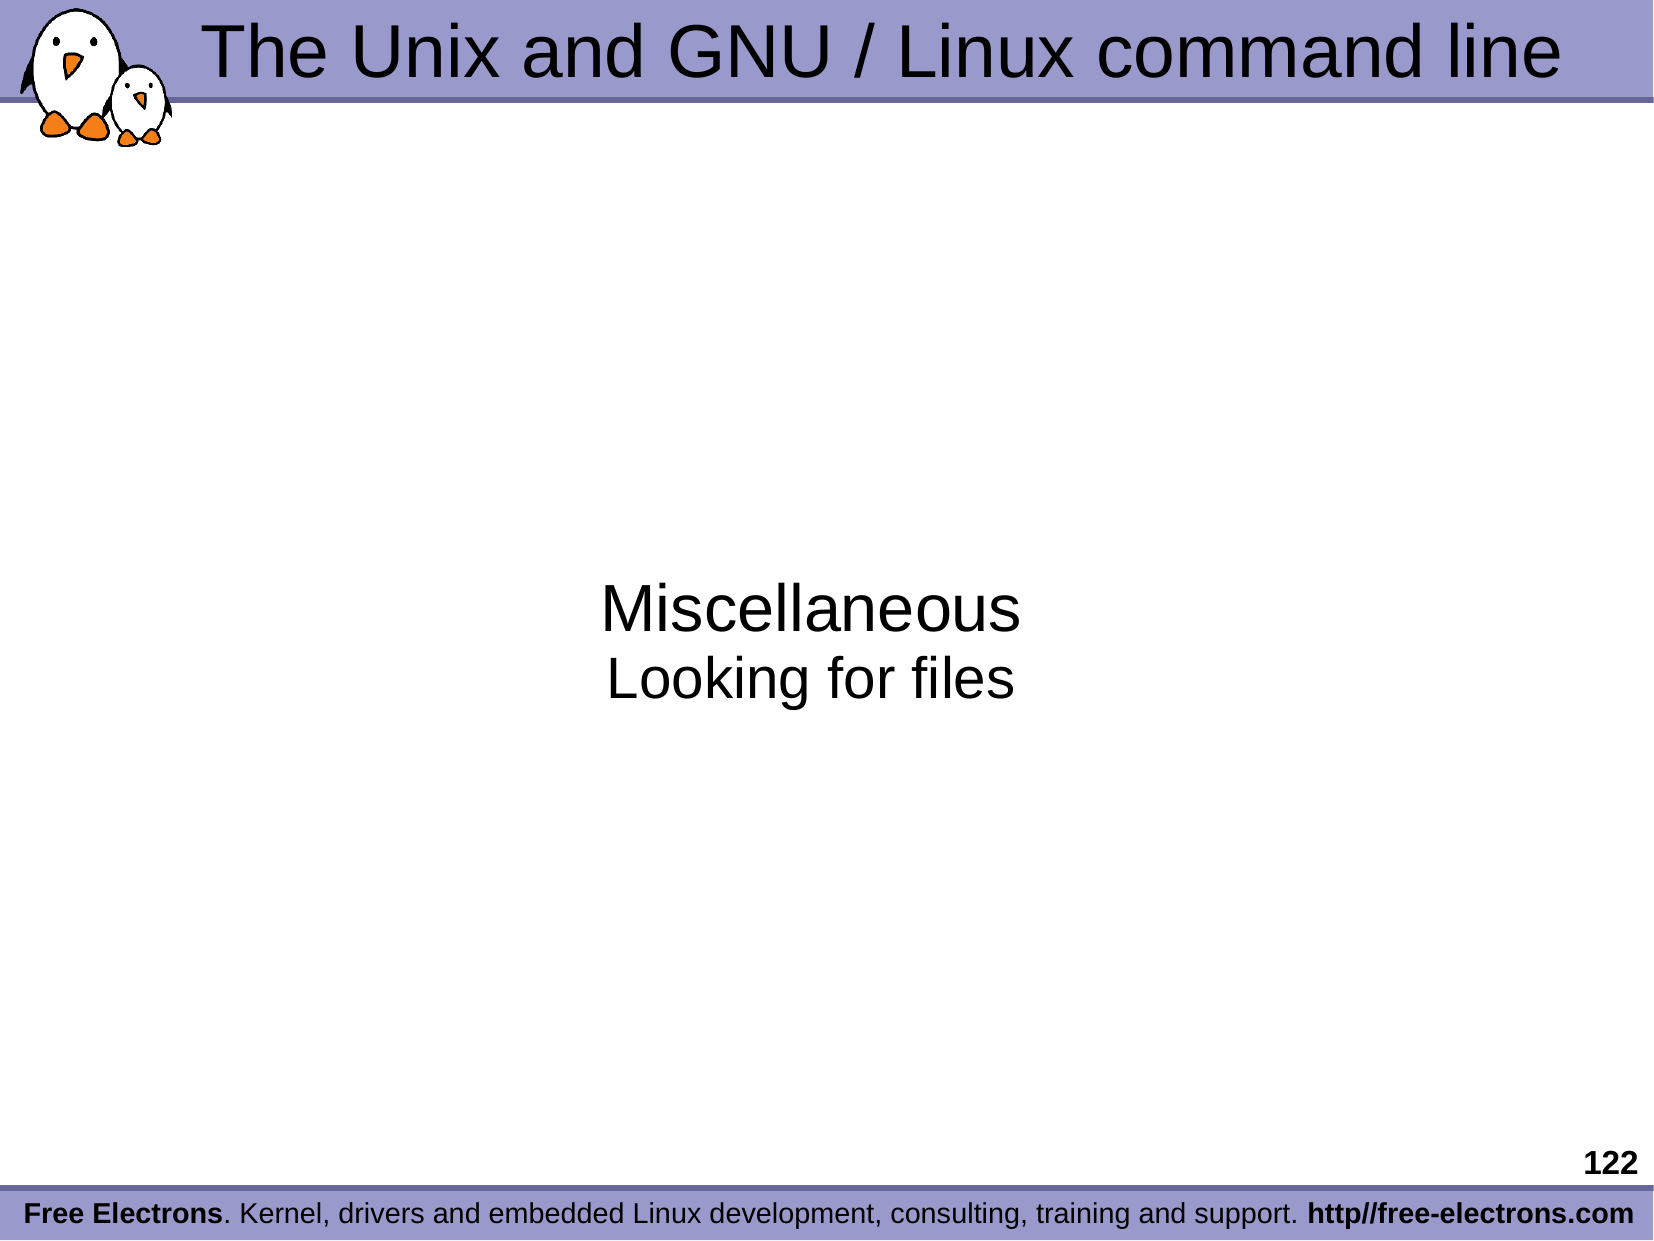

# The Unix and GNU / Linux command line
Miscellaneous
Looking for files